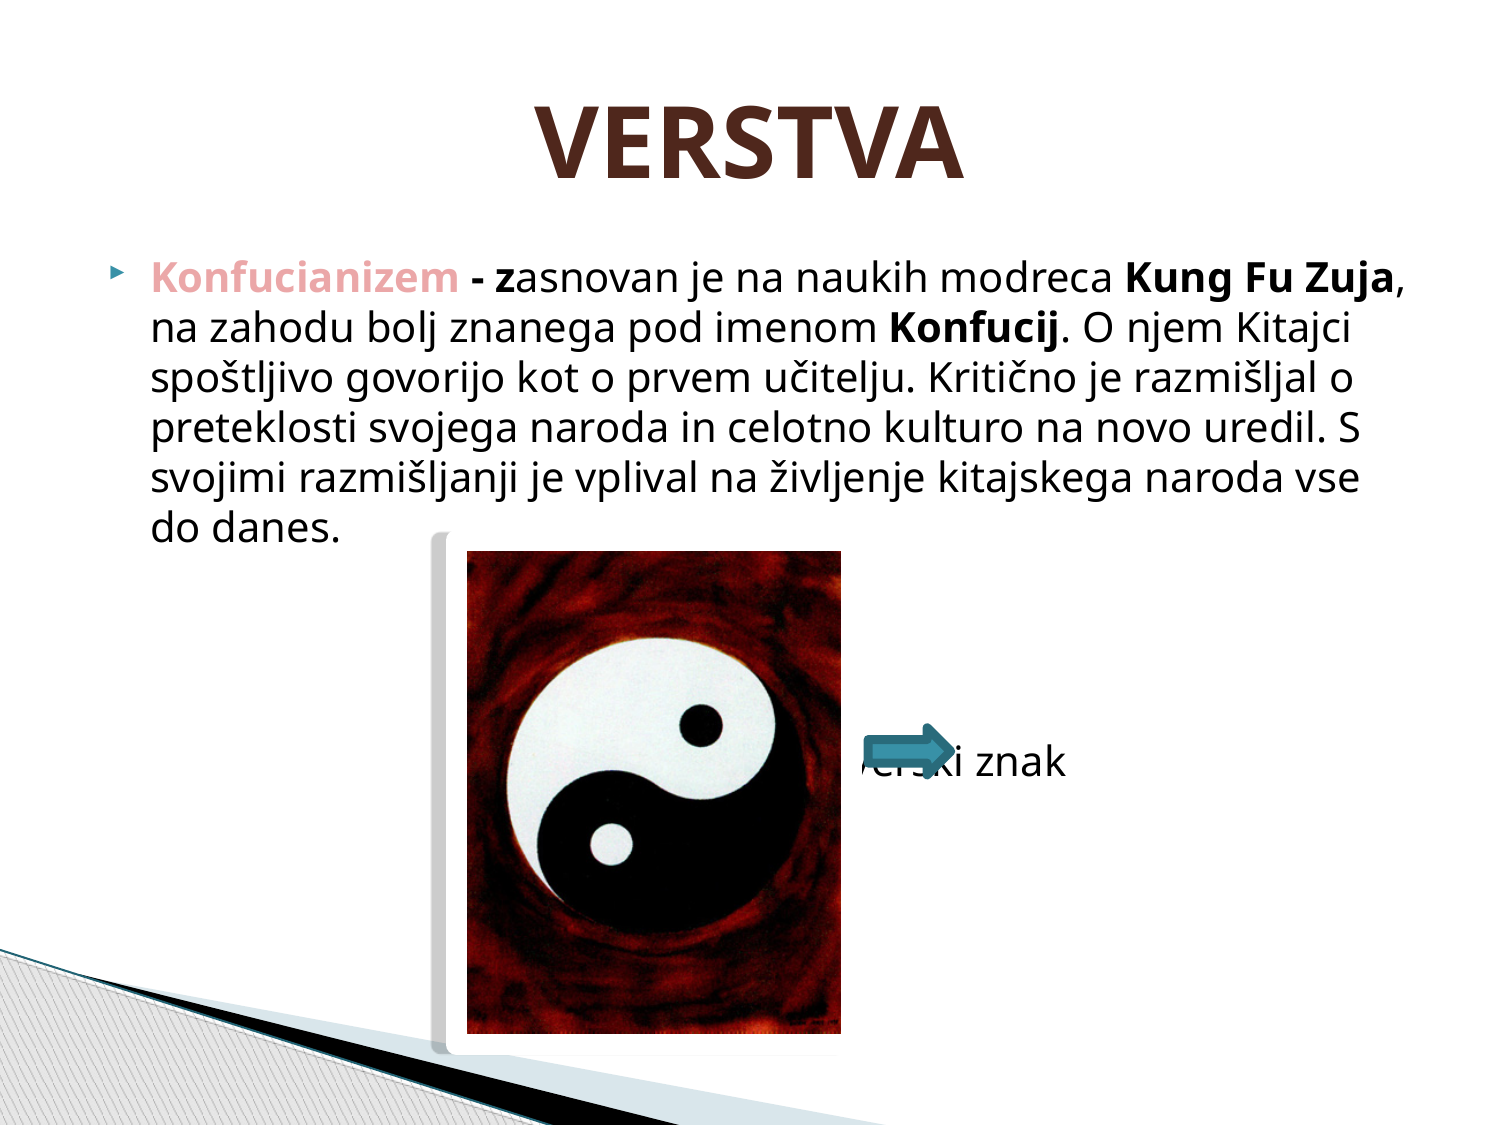

VERSTVA
# Konfucianizem - zasnovan je na naukih modreca Kung Fu Zuja, na zahodu bolj znanega pod imenom Konfucij. O njem Kitajci spoštljivo govorijo kot o prvem učitelju. Kritično je razmišljal o preteklosti svojega naroda in celotno kulturo na novo uredil. S svojimi razmišljanji je vplival na življenje kitajskega naroda vse do danes.
 verski znak